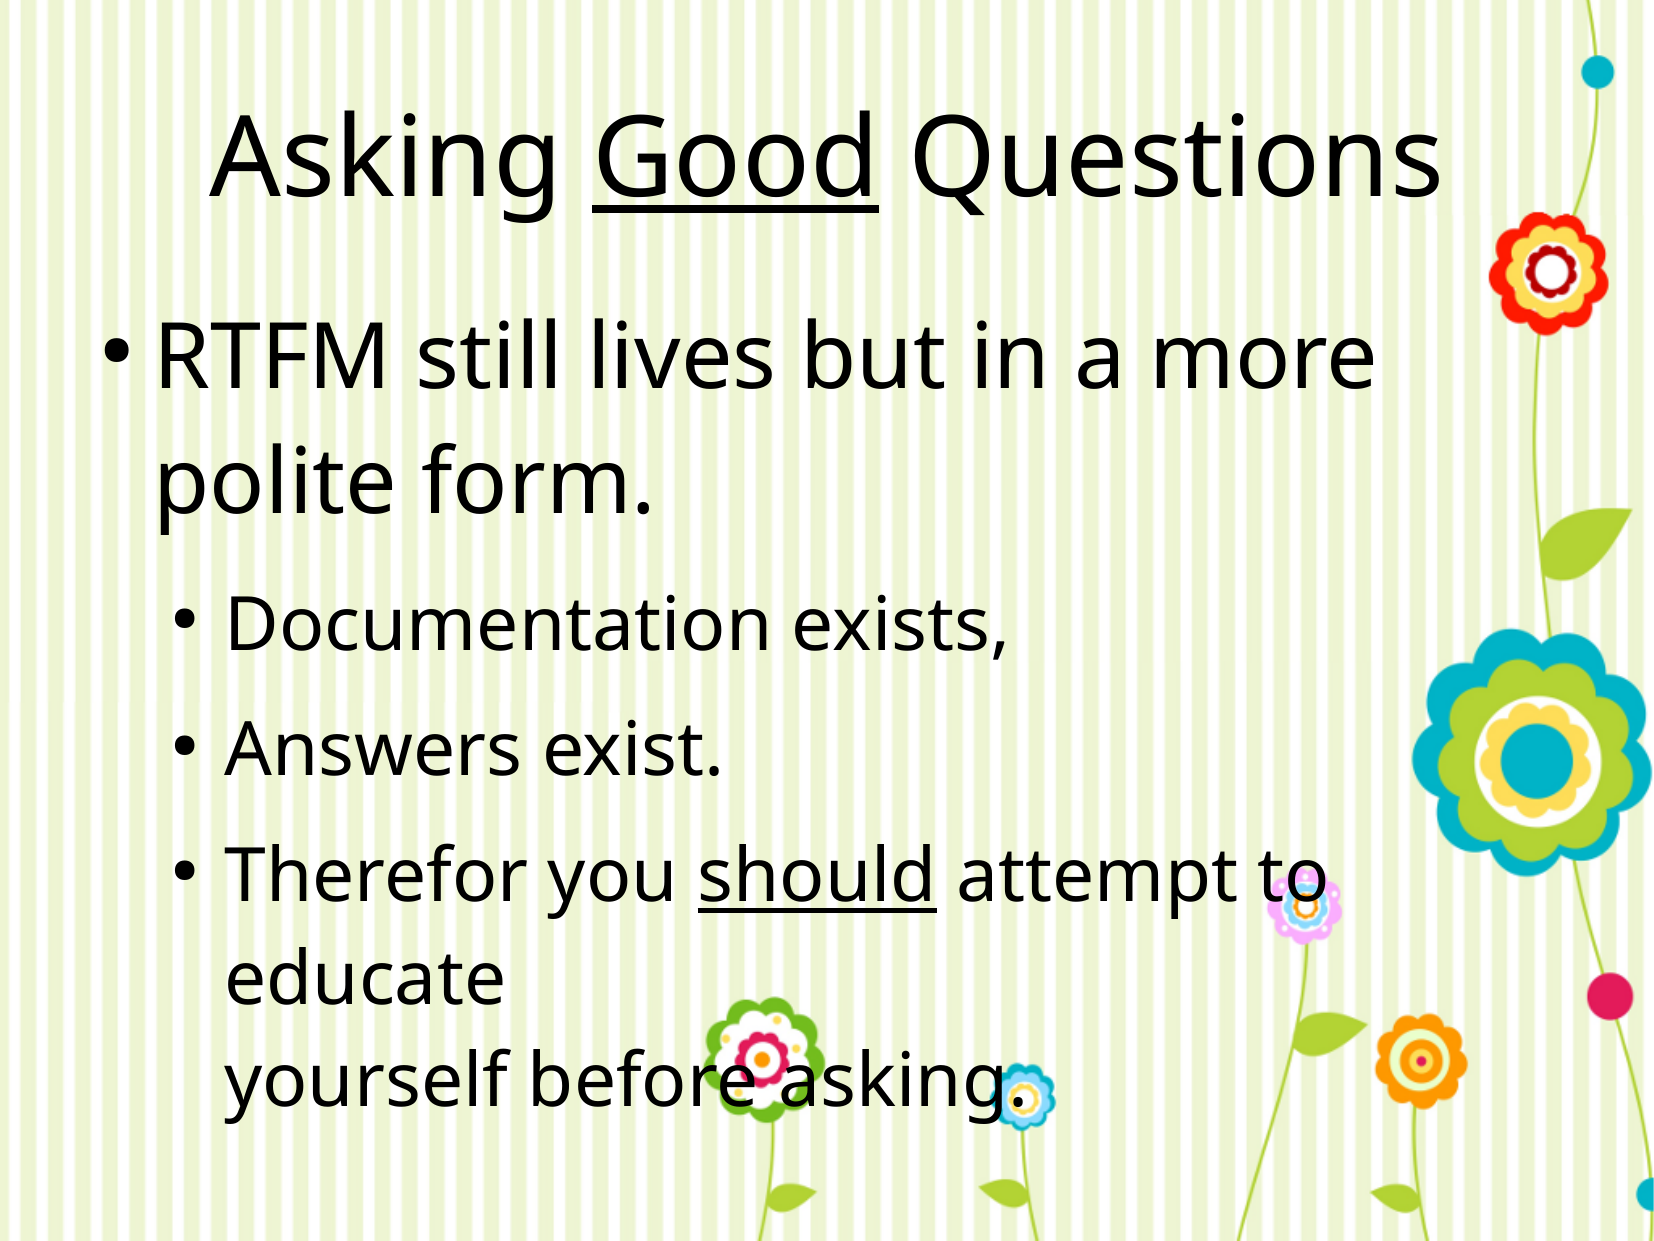

# Asking Good Questions
RTFM still lives but in a more polite form.
Documentation exists,
Answers exist.
Therefor you should attempt to educate
yourself before asking.